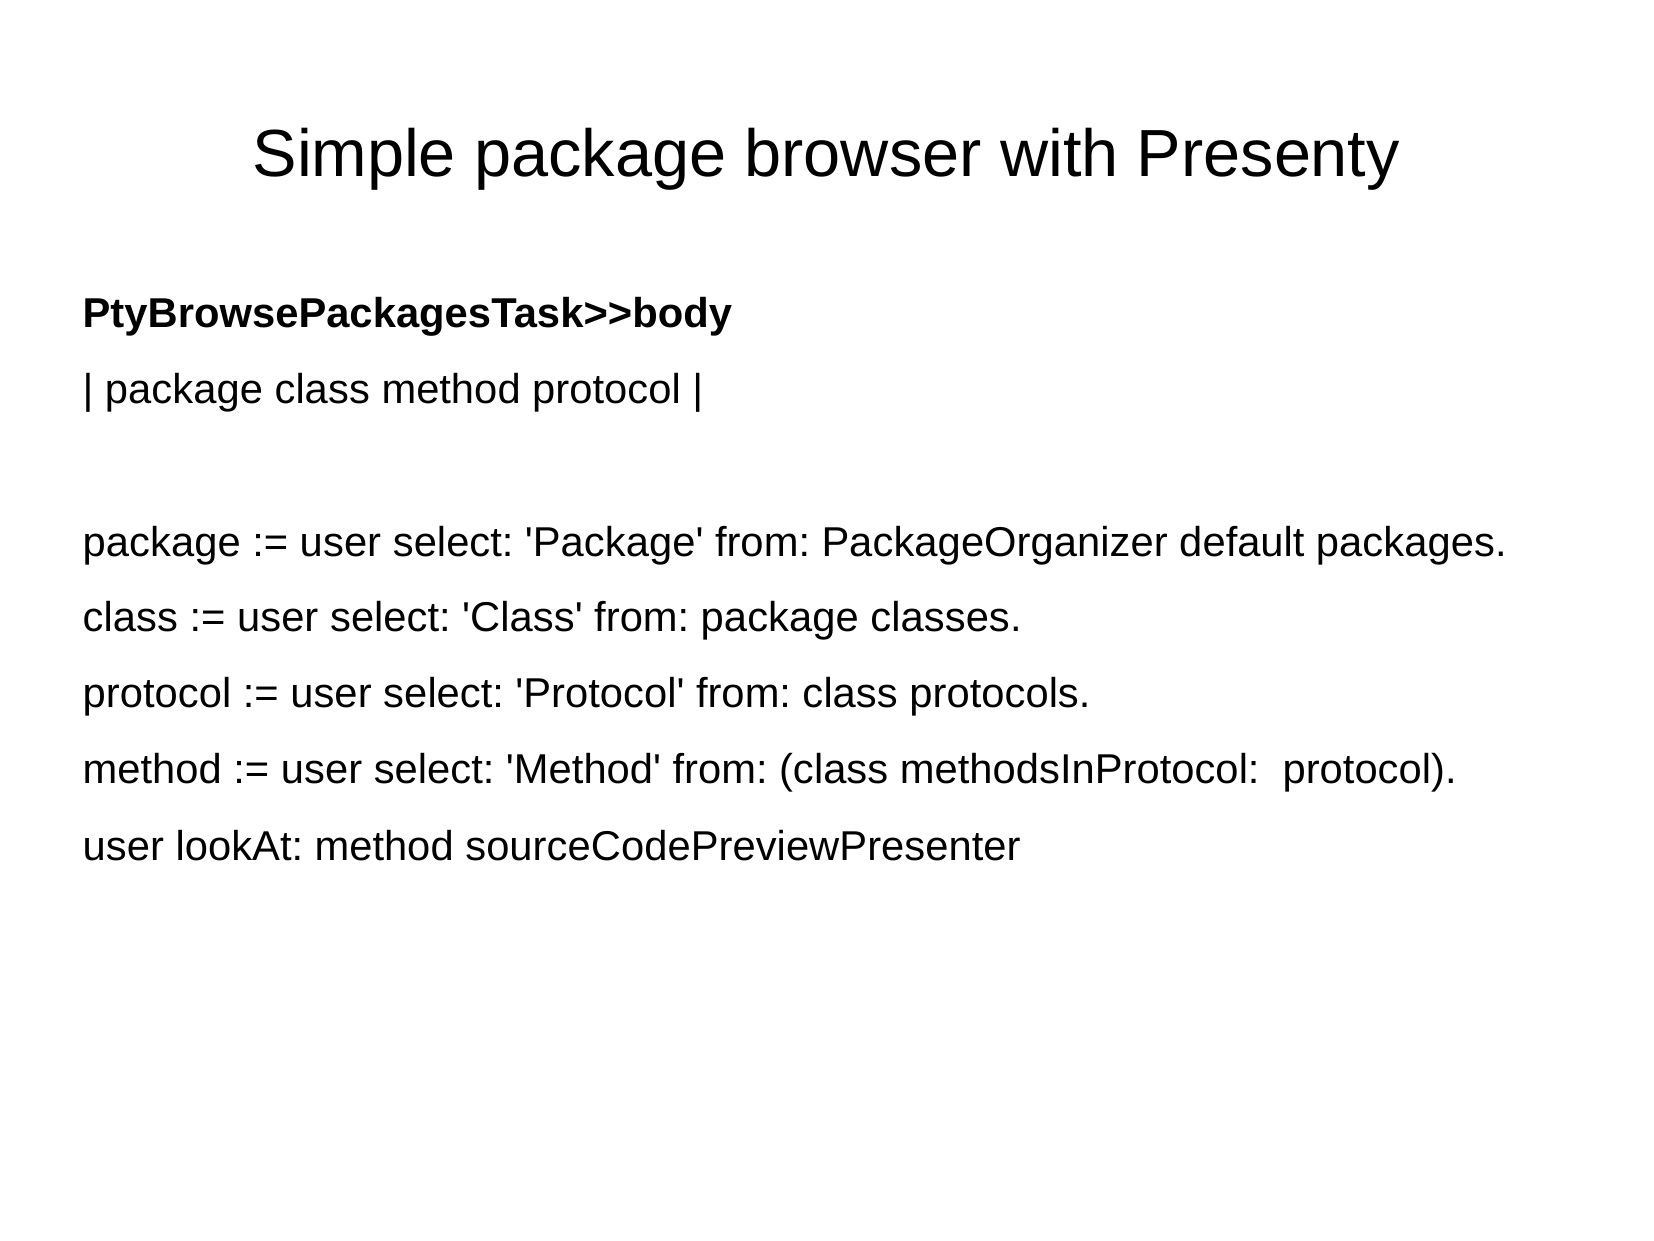

# Simple package browser with Presenty
PtyBrowsePackagesTask>>body
| package class method protocol |
package := user select: 'Package' from: PackageOrganizer default packages.
class := user select: 'Class' from: package classes.
protocol := user select: 'Protocol' from: class protocols.
method := user select: 'Method' from: (class methodsInProtocol: protocol).
user lookAt: method sourceCodePreviewPresenter